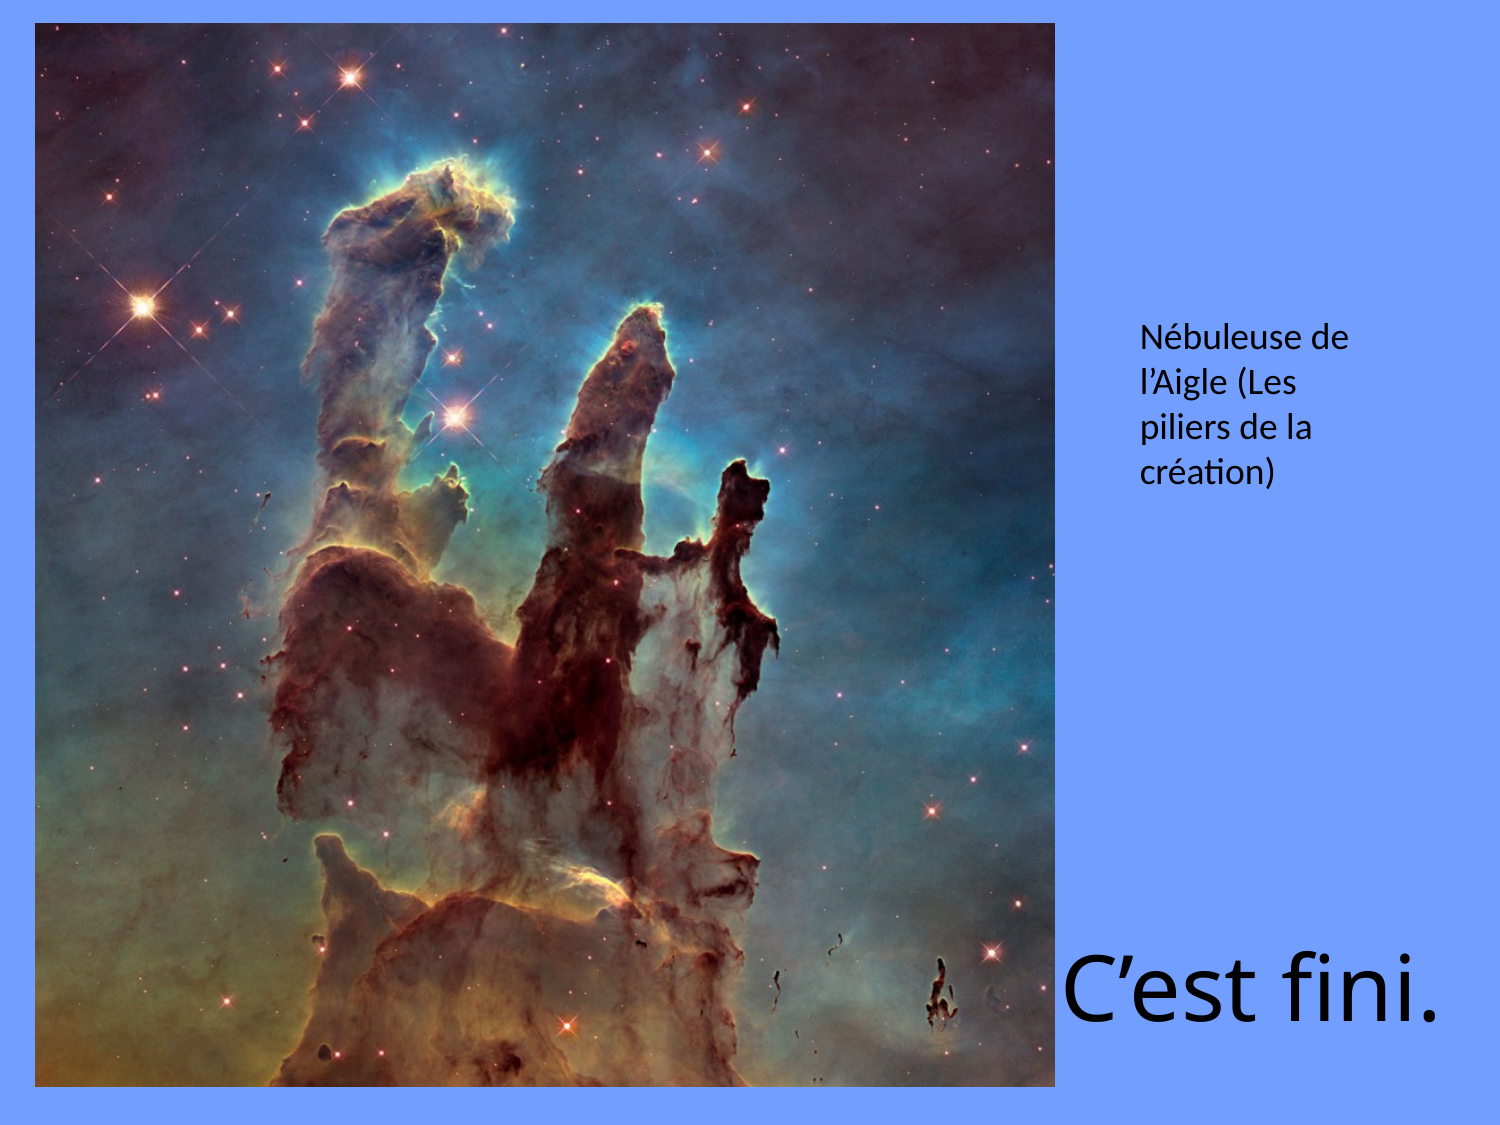

Nébuleuse de l’Aigle (Les piliers de la création)
C’est fini.